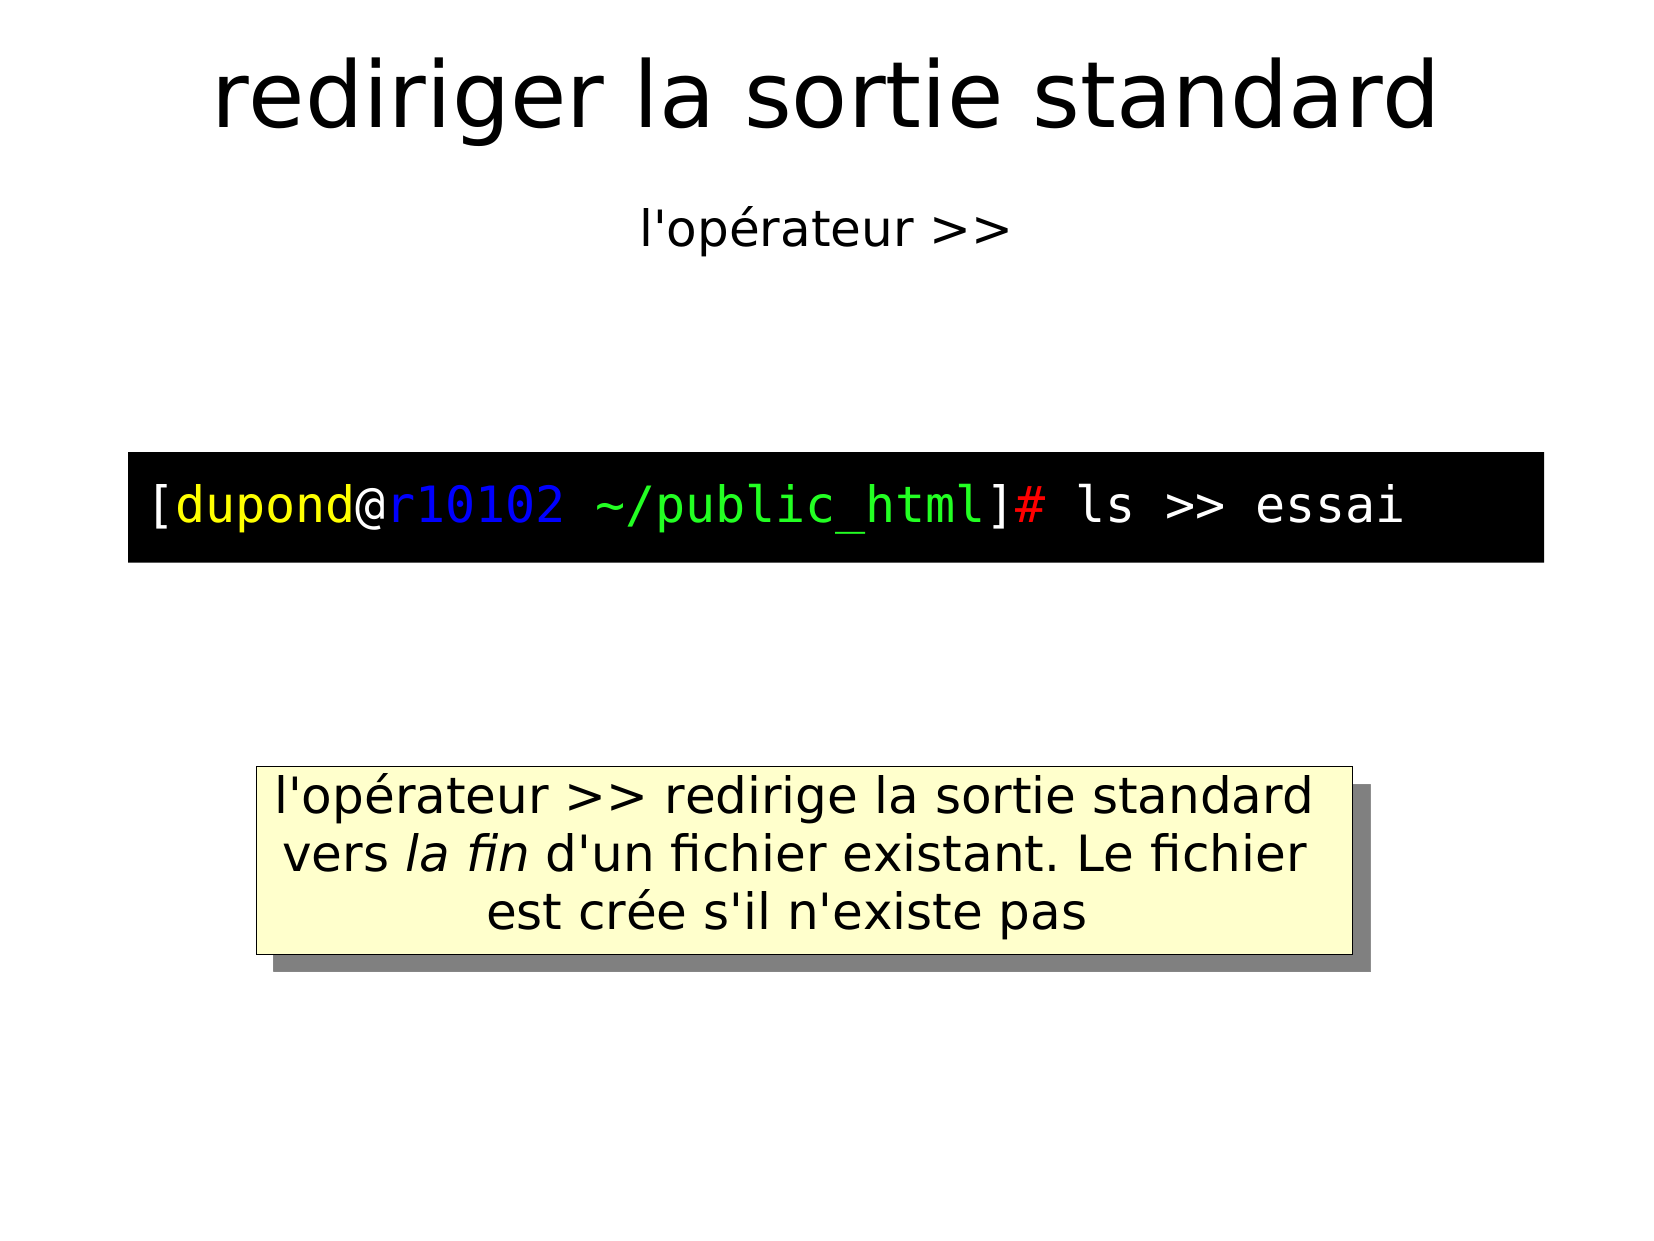

# rediriger la sortie standard
l'opérateur >>
[dupond@r10102 ~/public_html]# ls >> essai
l'opérateur >> redirige la sortie standard vers la fin d'un fichier existant. Le fichier est crée s'il n'existe pas